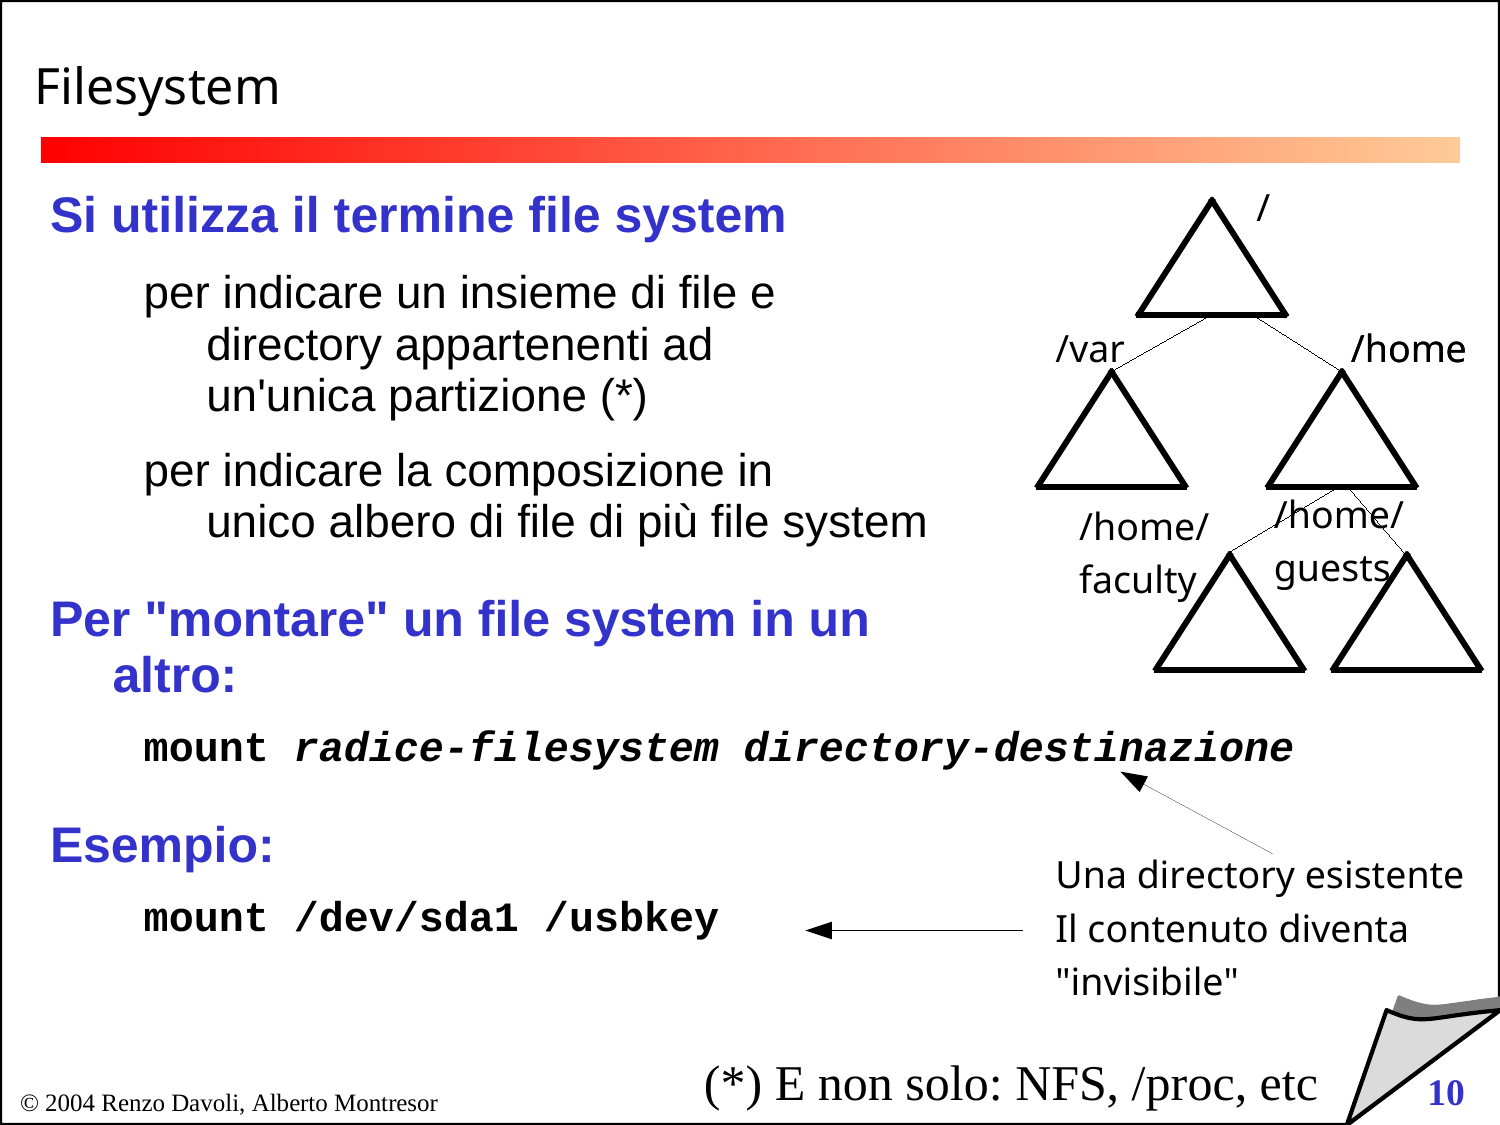

# Filesystem
/
Si utilizza il termine file system
per indicare un insieme di file e
directory appartenenti ad
un'unica partizione (*)
per indicare la composizione in
unico albero di file di più file system
Per "montare" un file system in un
altro:
mount radice-filesystem directory-destinazione
Esempio:
mount /dev/sda1 /usbkey
/var
/home
/home
/home/
guests
/home/
faculty
Una directory esistente
Il contenuto diventa
"invisibile"
(*) E non solo: NFS, /proc, etc